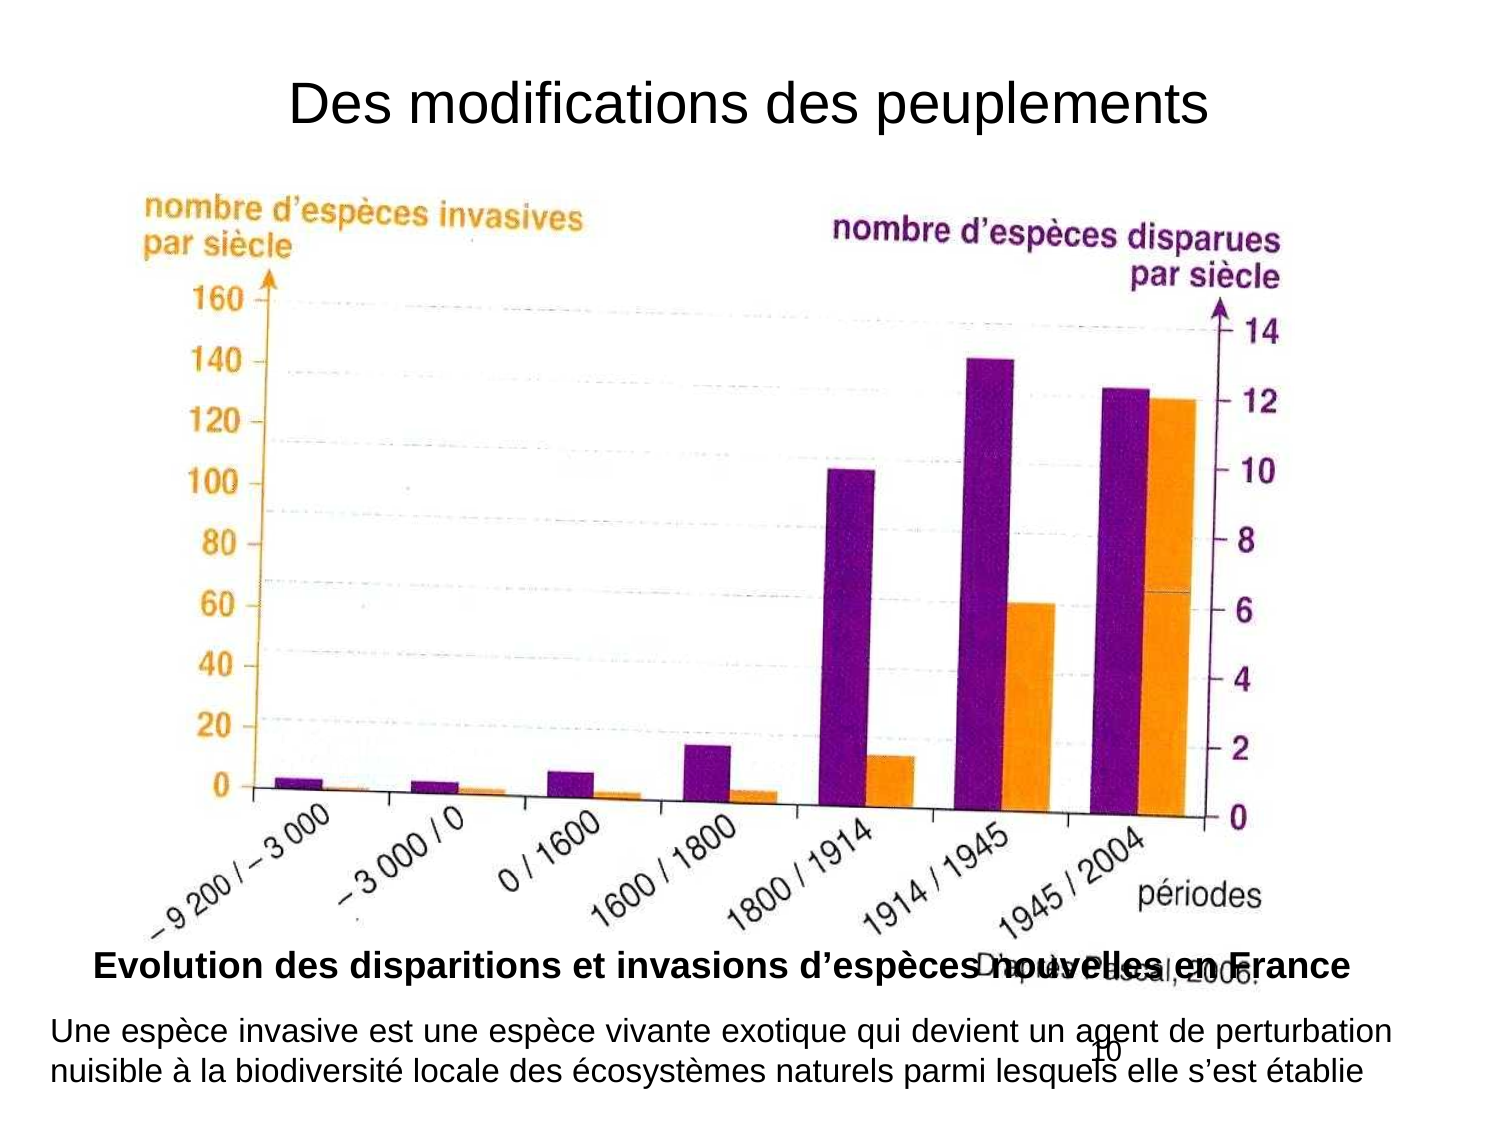

# Des modifications des peuplements
Evolution des disparitions et invasions d’espèces nouvelles en France
Une espèce invasive est une espèce vivante exotique qui devient un agent de perturbation nuisible à la biodiversité locale des écosystèmes naturels parmi lesquels elle s’est établie